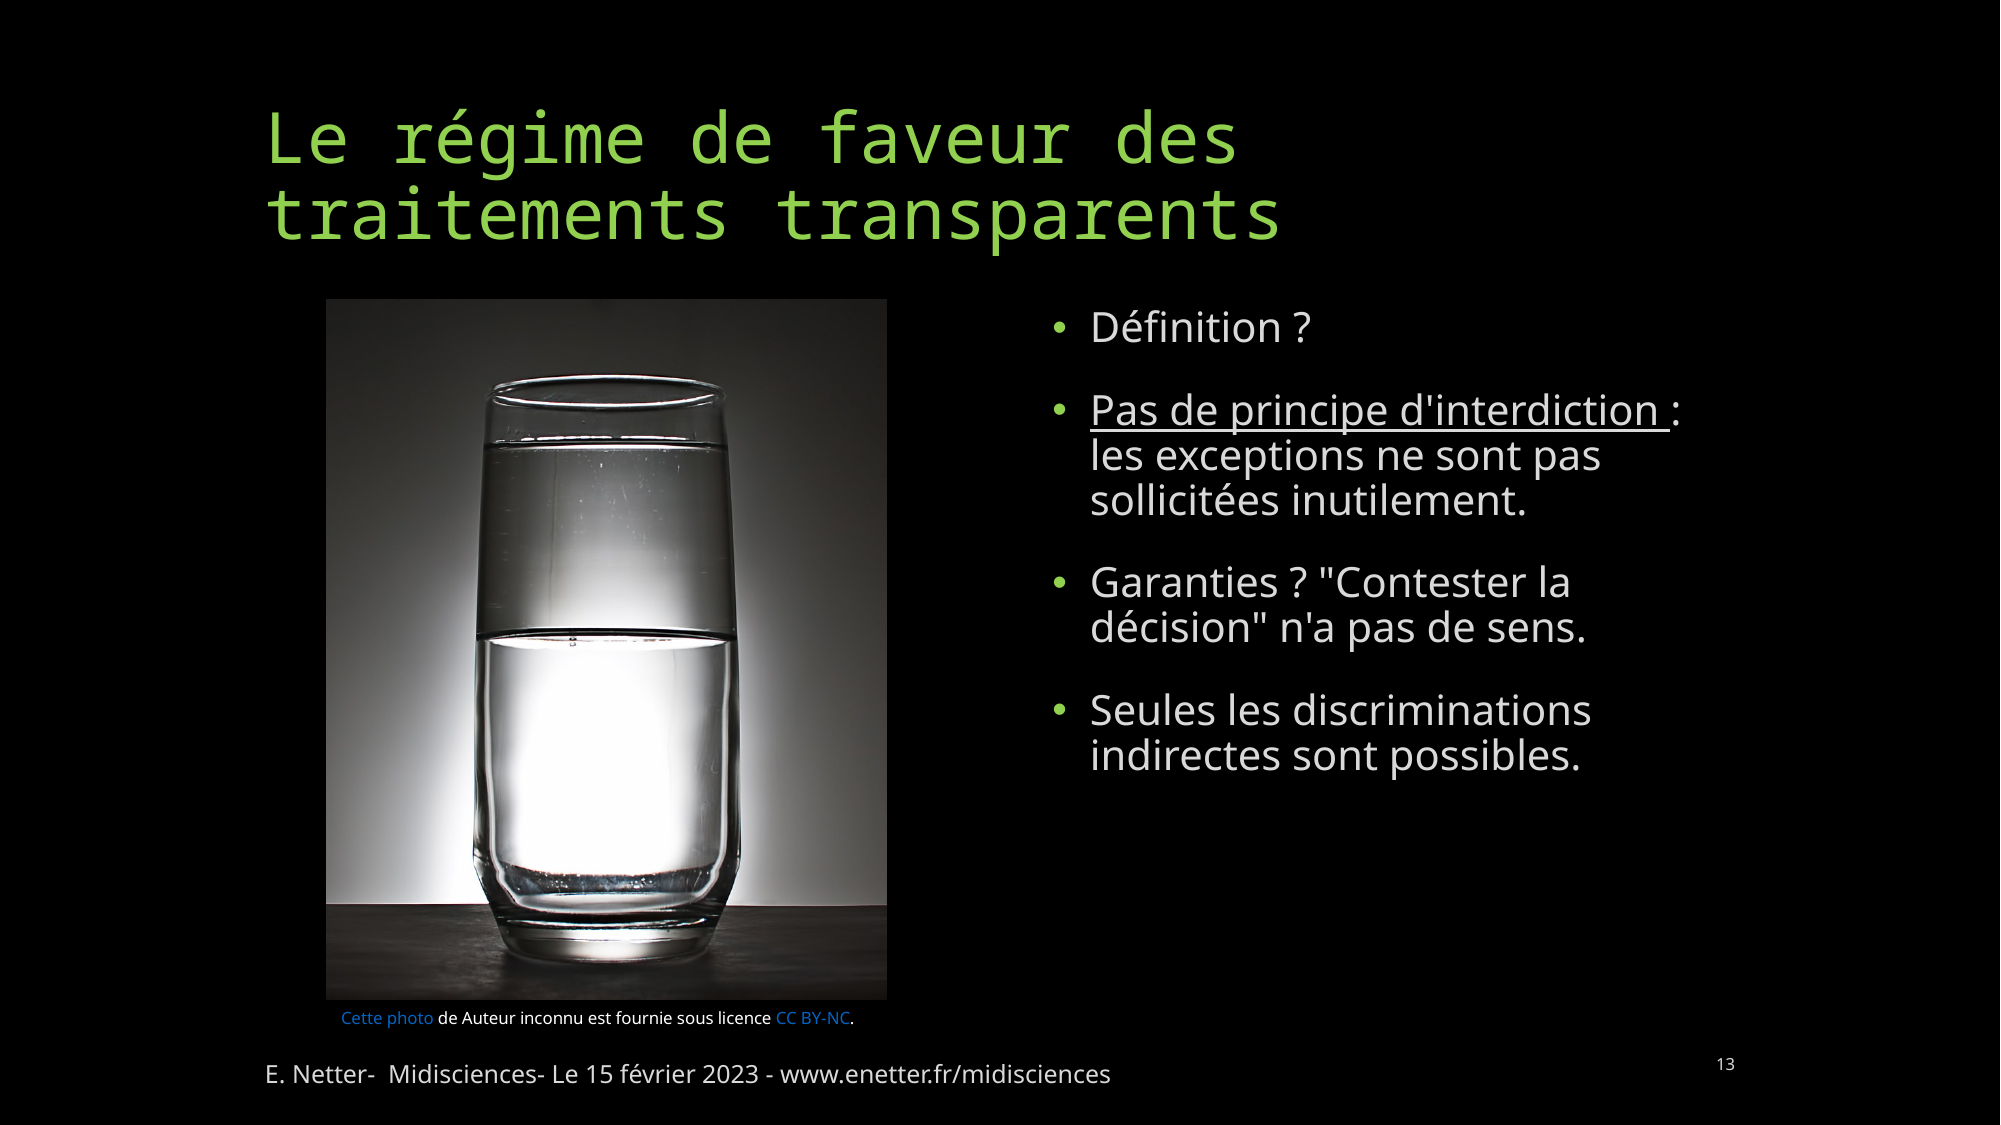

# Le régime de faveur des traitements transparents
Définition ?
Pas de principe d'interdiction : les exceptions ne sont pas sollicitées inutilement.
Garanties ? "Contester la décision" n'a pas de sens.
Seules les discriminations indirectes sont possibles.
Cette photo de Auteur inconnu est fournie sous licence CC BY-NC.
E. Netter- Midisciences- Le 15 février 2023 - www.enetter.fr/midisciences